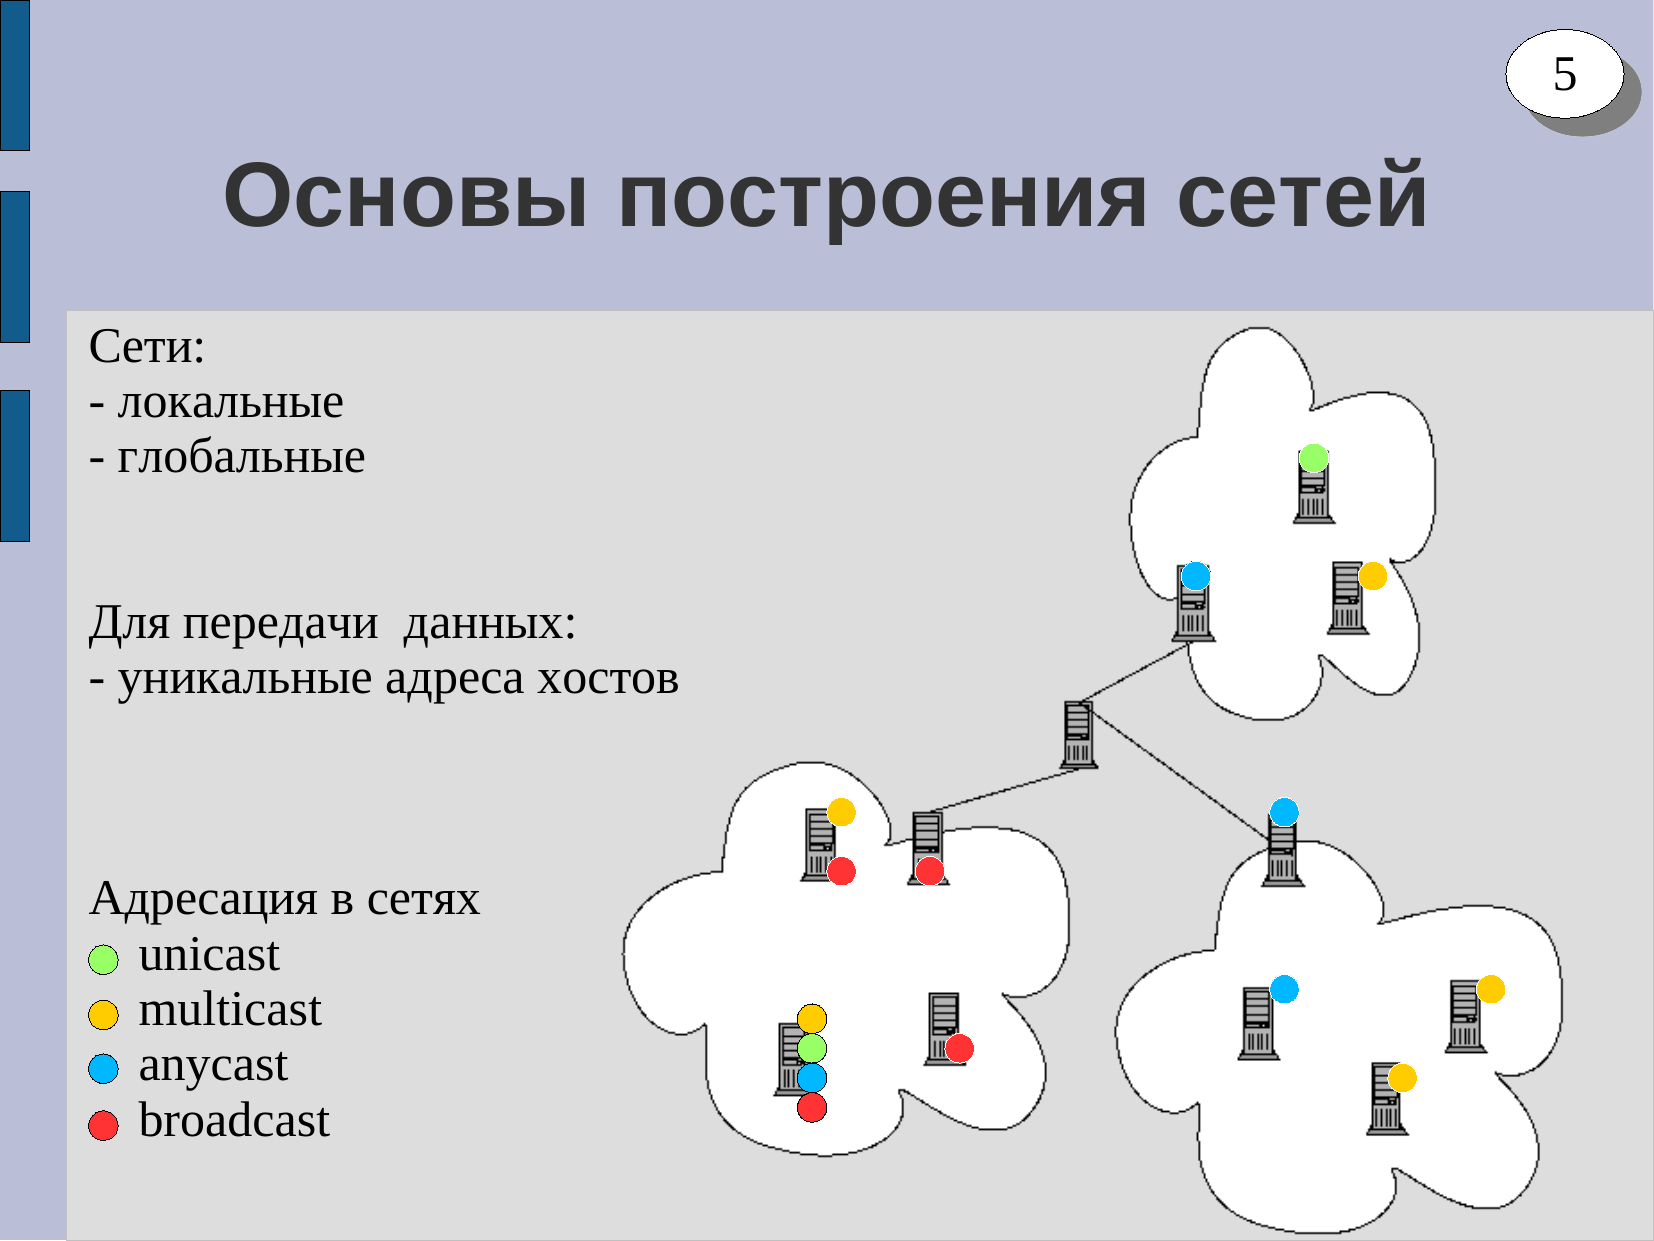

5
# Основы построения сетей
Сети:
- локальные
- глобальные
Для передачи данных:
- уникальные адреса хостов
Адресация в сетях
 unicast
 multicast
 anycast
 broadcast